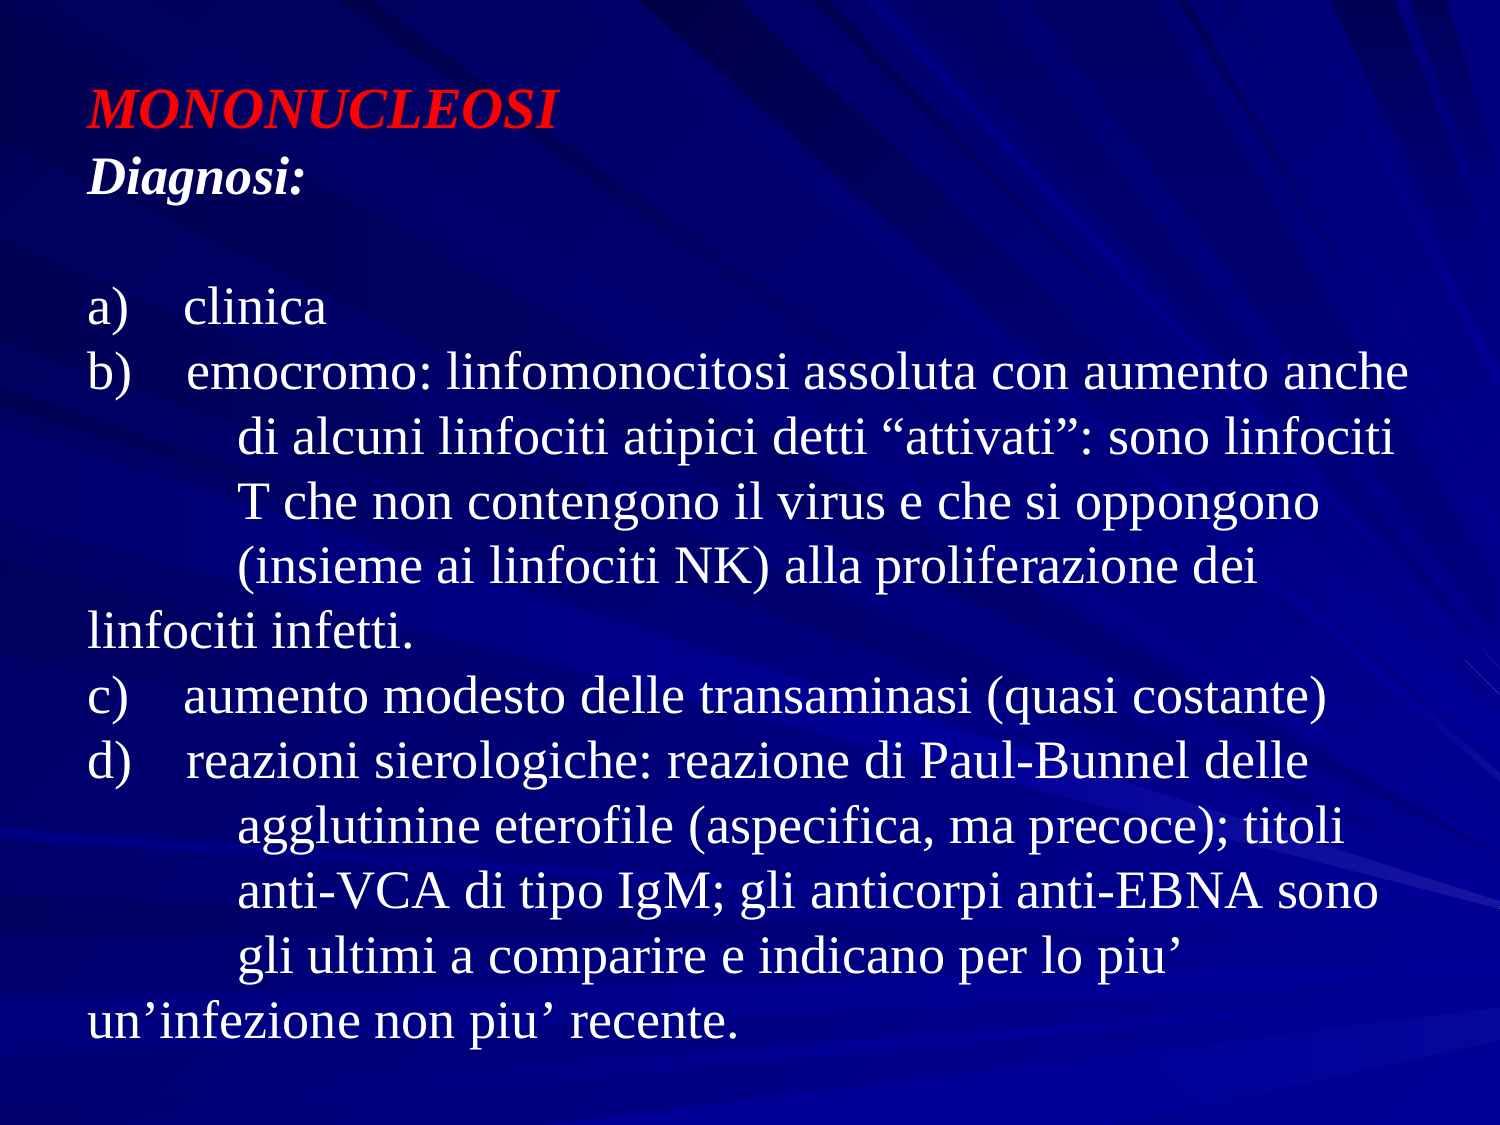

MONONUCLEOSI
Diagnosi:
a)    clinica
b)    emocromo: linfomonocitosi assoluta con aumento anche 	di alcuni linfociti atipici detti “attivati”: sono linfociti 	T che non contengono il virus e che si oppongono 	(insieme ai linfociti NK) alla proliferazione dei 	linfociti infetti.
c)    aumento modesto delle transaminasi (quasi costante)
d)    reazioni sierologiche: reazione di Paul-Bunnel delle 	agglutinine eterofile (aspecifica, ma precoce); titoli 	anti-VCA di tipo IgM; gli anticorpi anti-EBNA sono 	gli ultimi a comparire e indicano per lo piu’ 	un’infezione non piu’ recente.